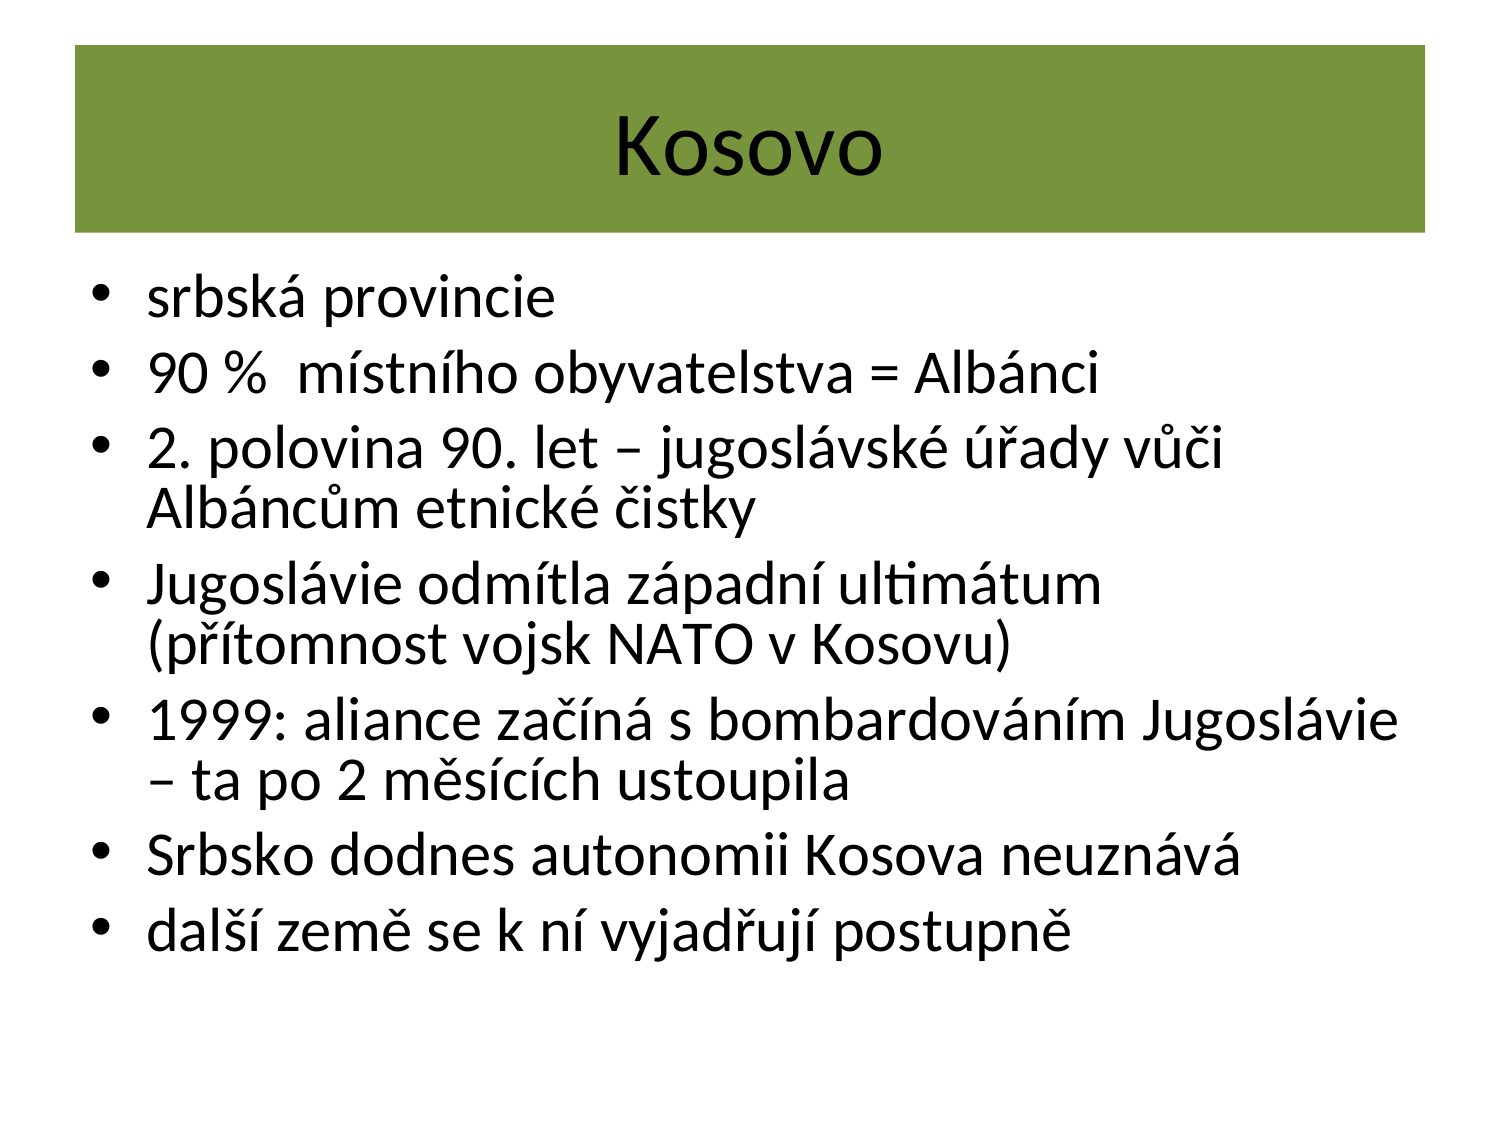

# Kosovo
srbská provincie
90 % místního obyvatelstva = Albánci
2. polovina 90. let – jugoslávské úřady vůči Albáncům etnické čistky
Jugoslávie odmítla západní ultimátum (přítomnost vojsk NATO v Kosovu)
1999: aliance začíná s bombardováním Jugoslávie – ta po 2 měsících ustoupila
Srbsko dodnes autonomii Kosova neuznává
další země se k ní vyjadřují postupně